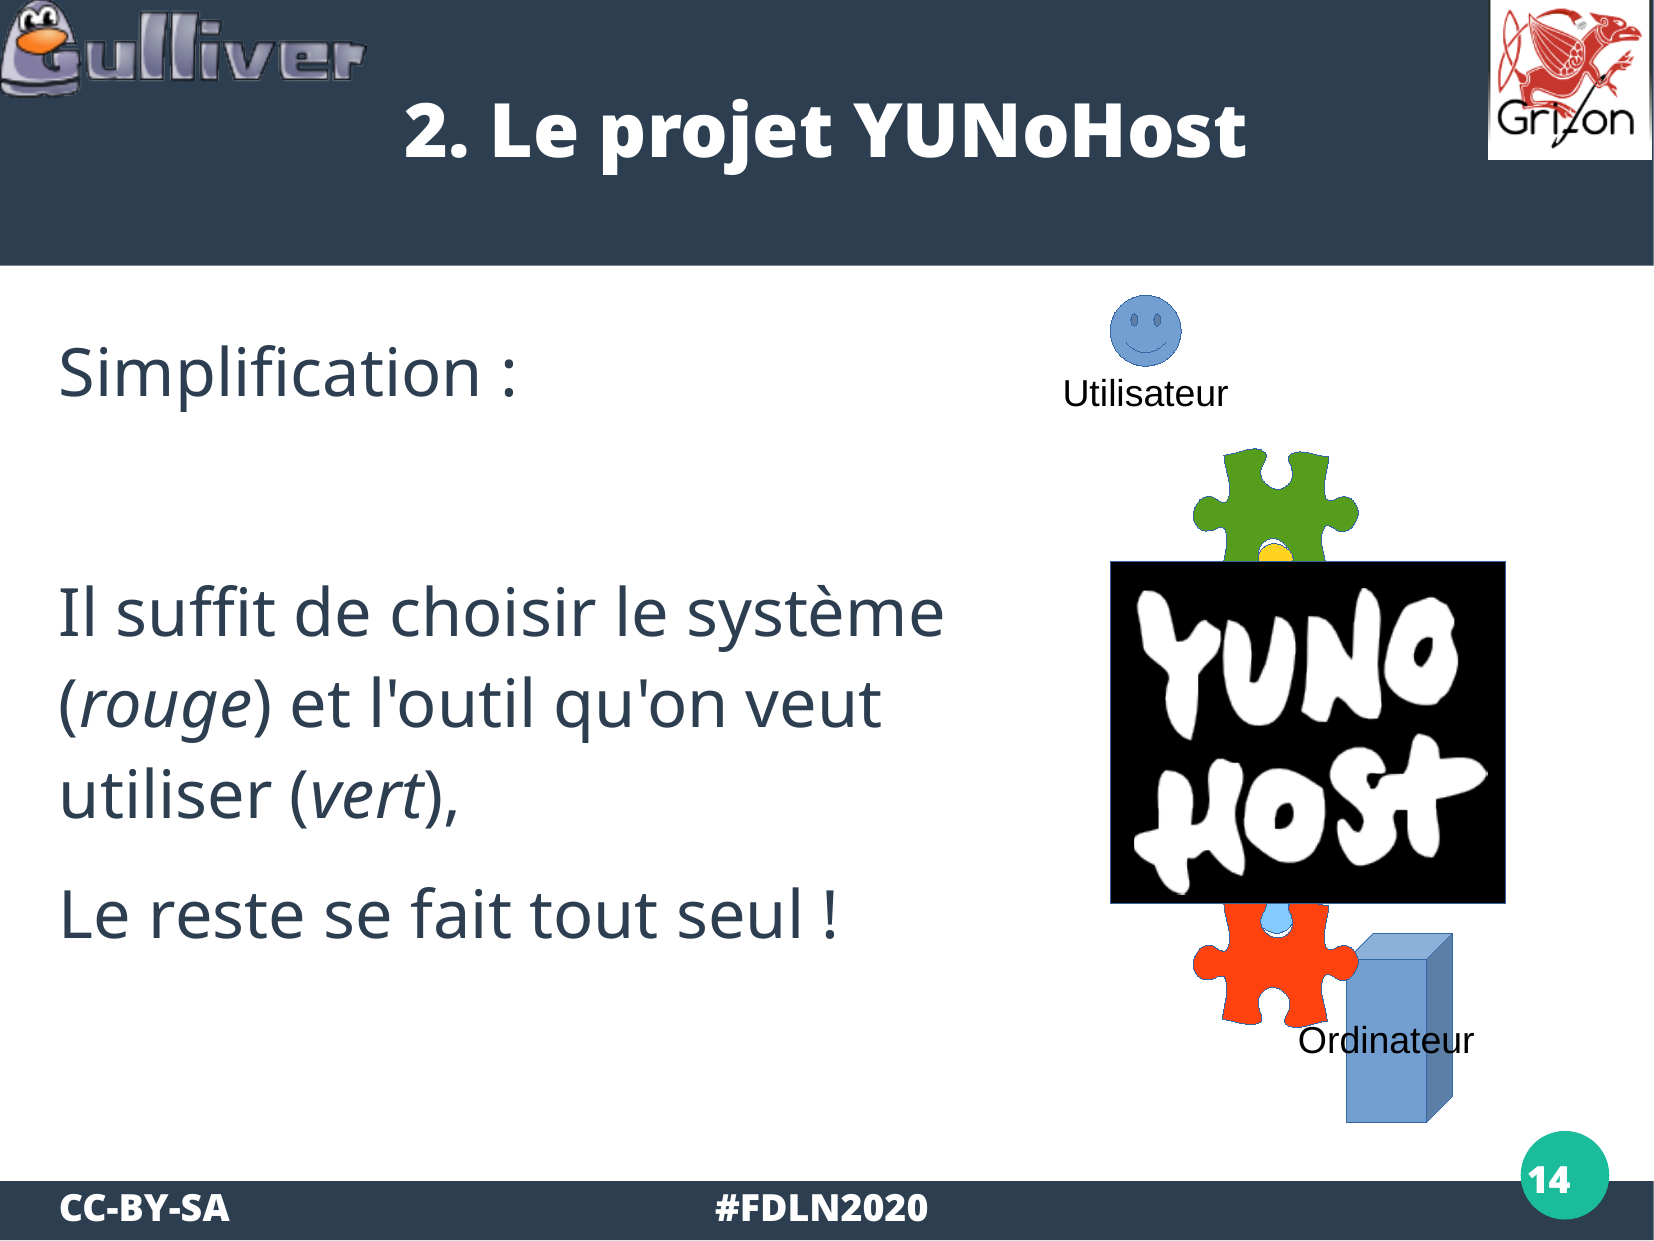

2. Le projet YUNoHost
Utilisateur
# Simplification :
Il suffit de choisir le système (rouge) et l'outil qu'on veut utiliser (vert),
Le reste se fait tout seul !
Ordinateur
14